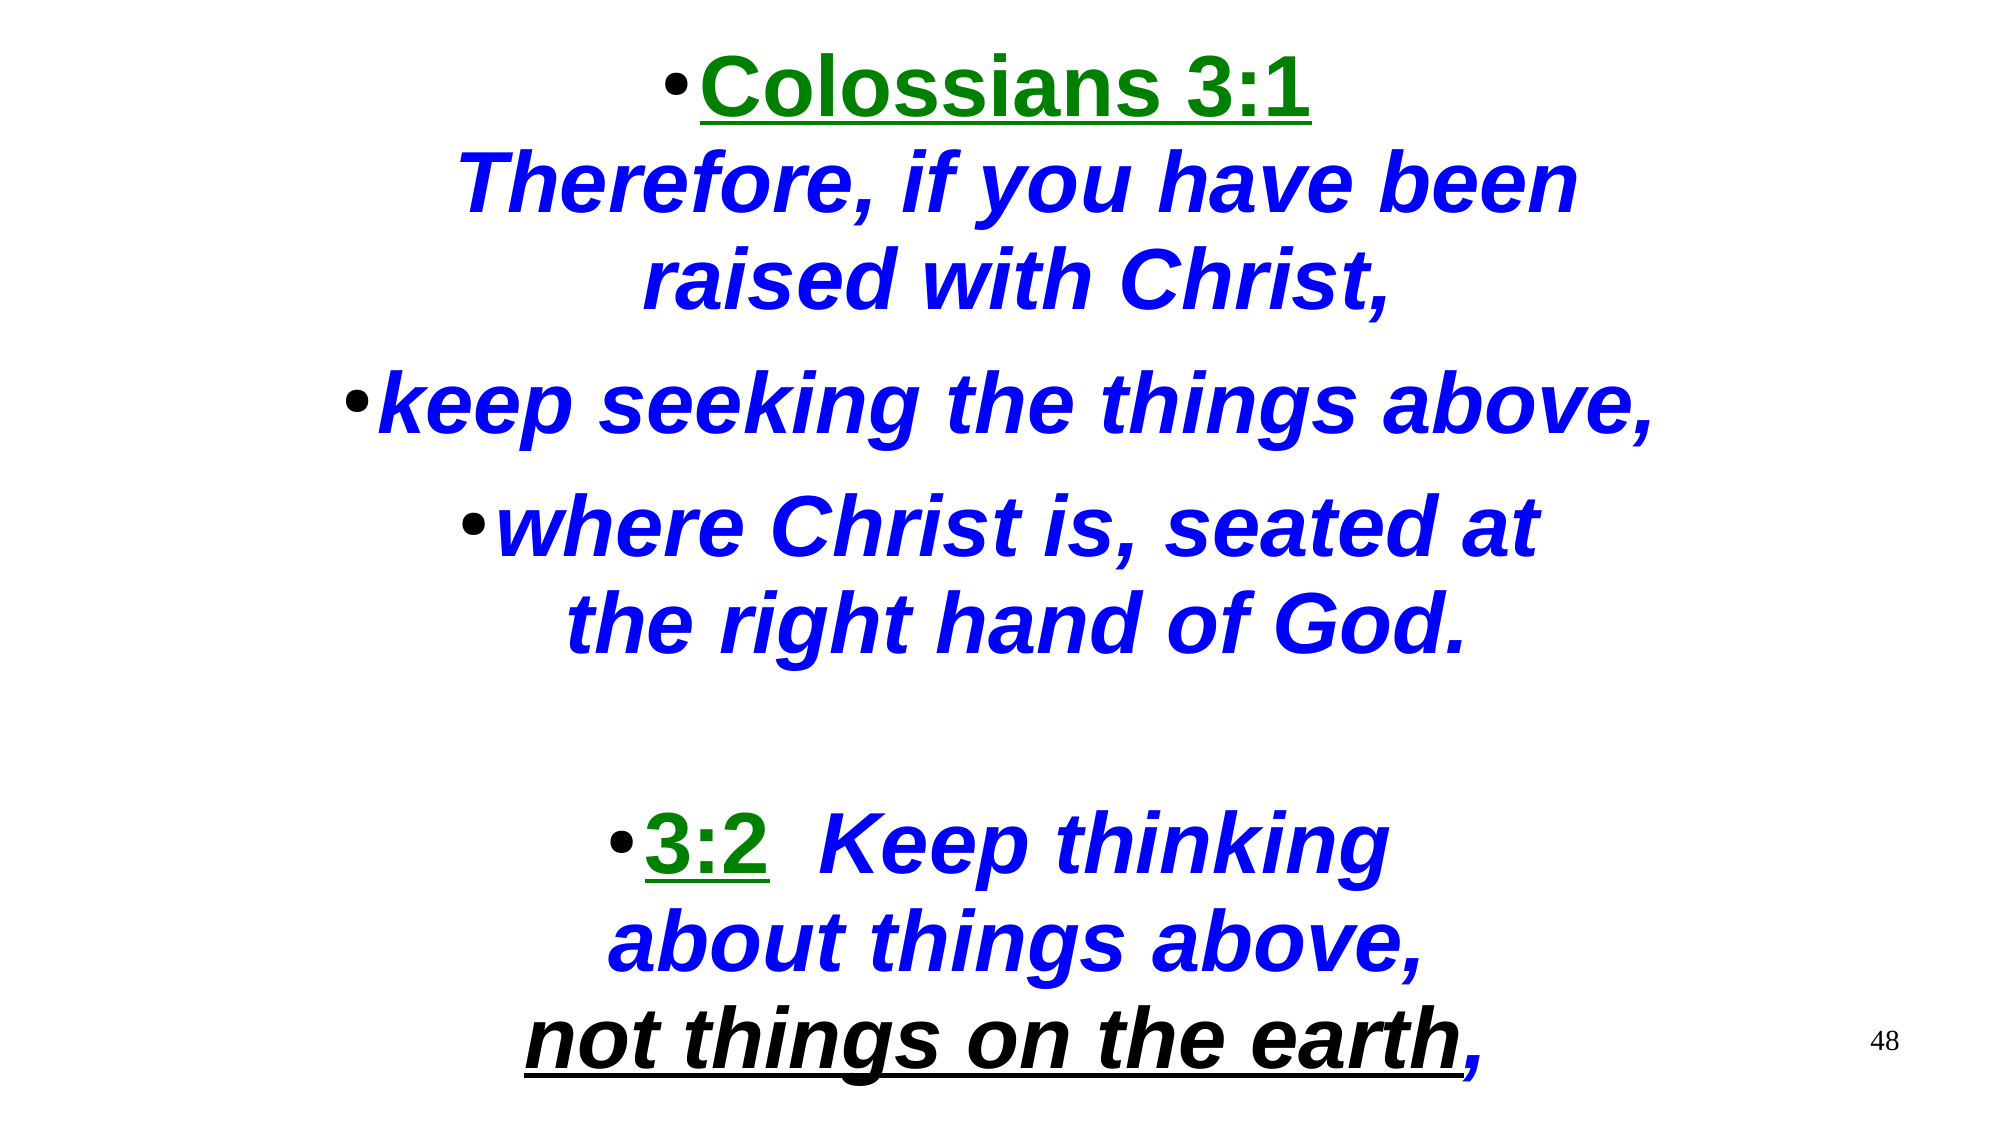

# Colossians 3:1  Therefore, if you have been raised with Christ,
keep seeking the things above,
where Christ is, seated at
the right hand of God.
3:2  Keep thinking
about things above,
not things on the earth,
48